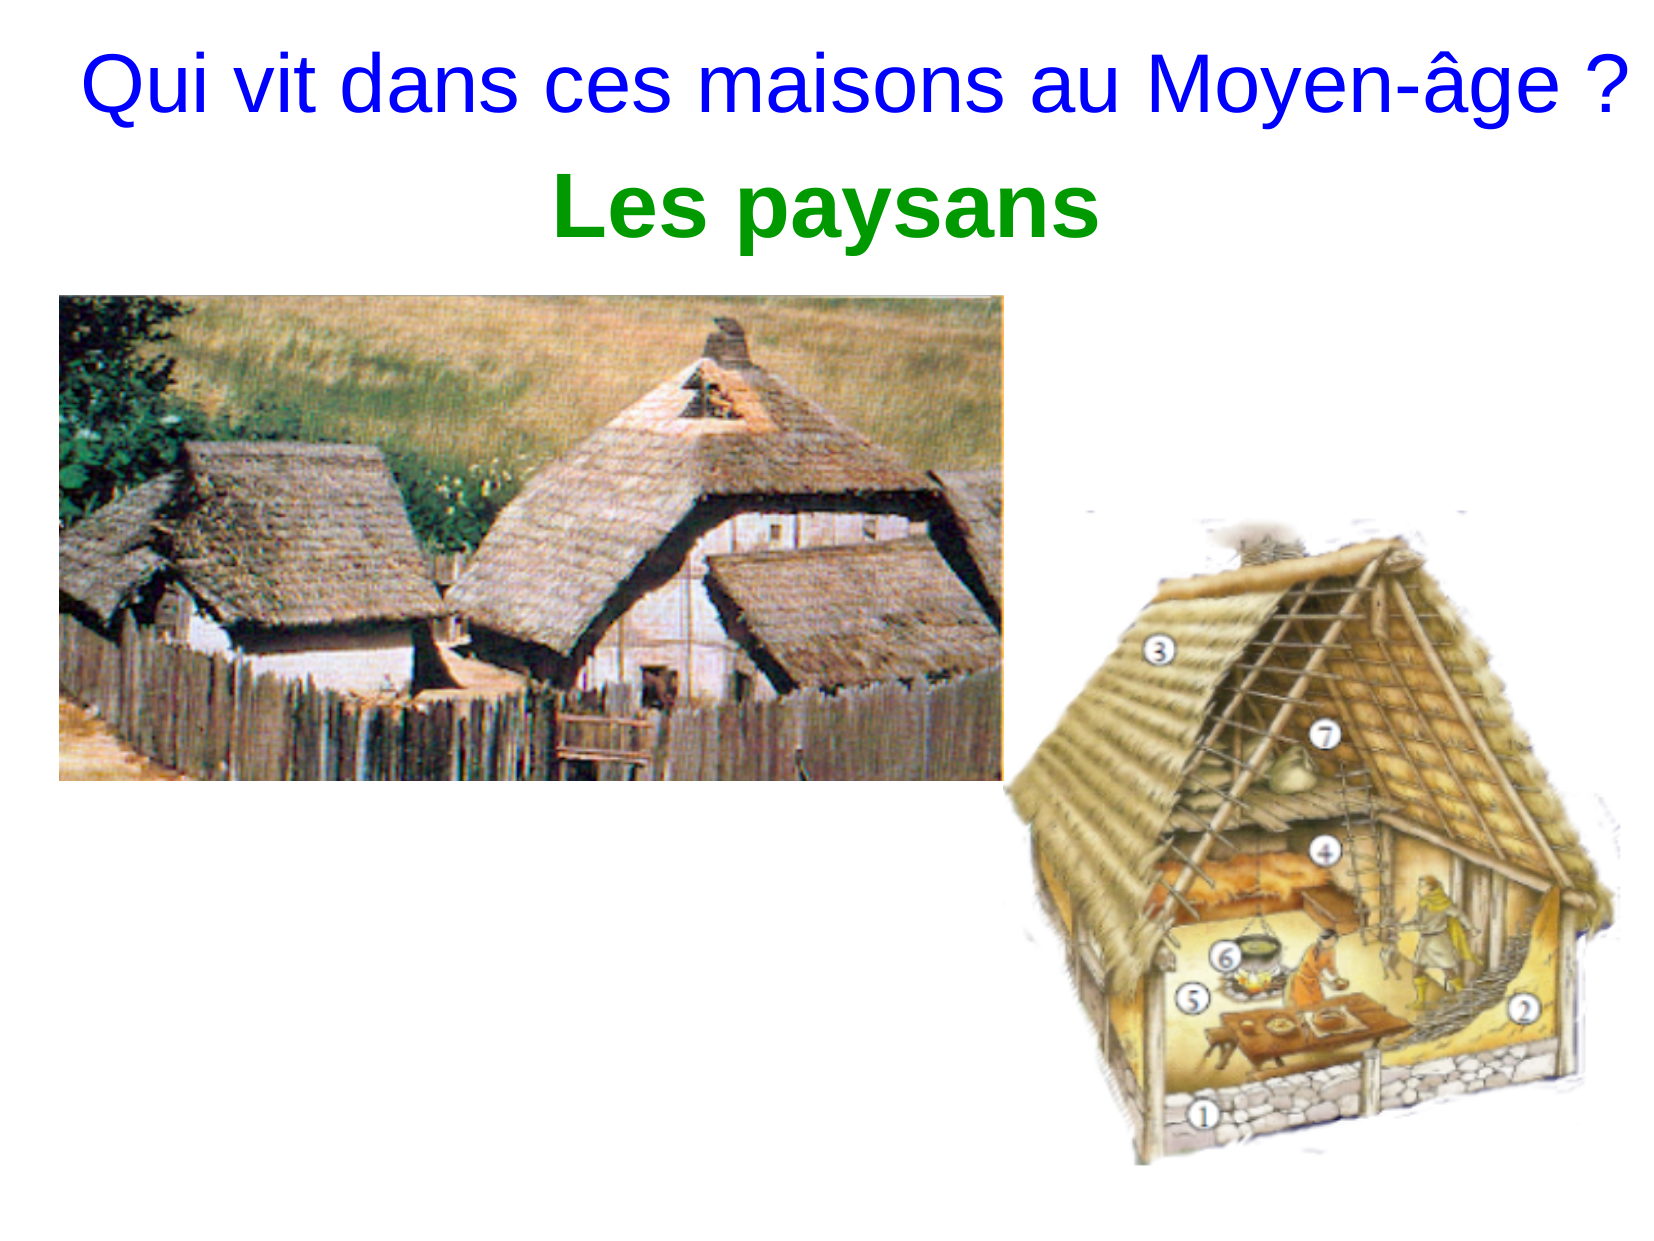

Qui vit dans ces maisons au Moyen-âge ?
Les paysans